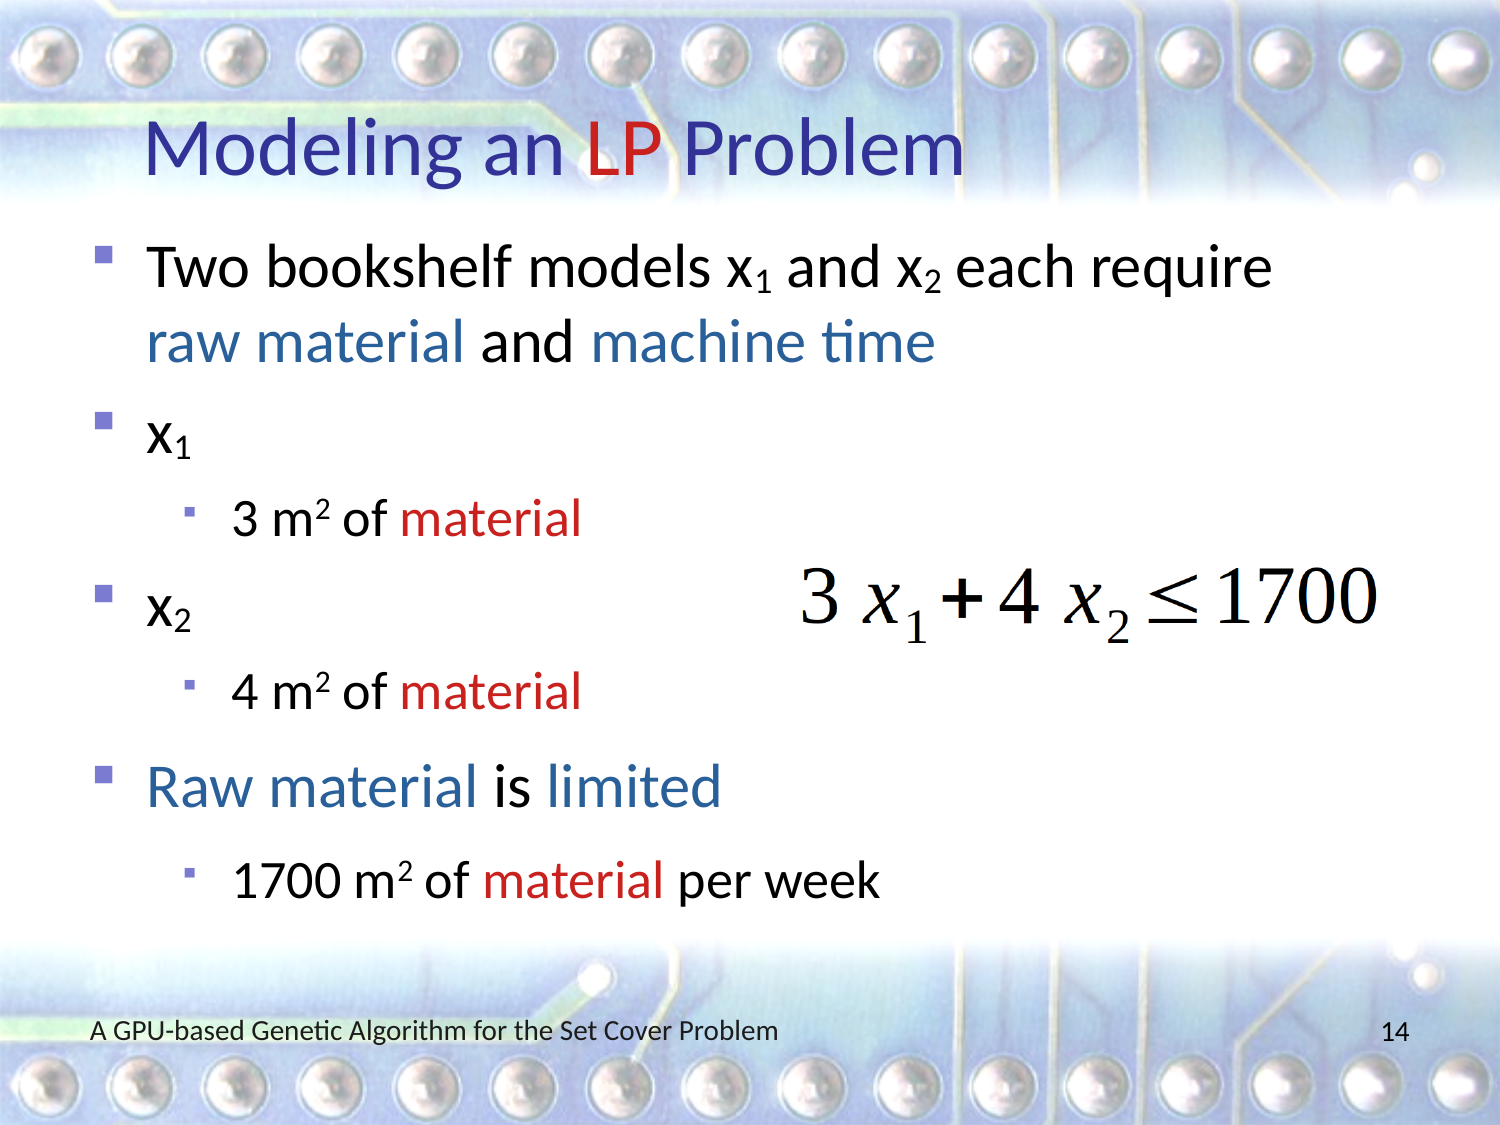

# Modeling an LP Problem
Two bookshelf models x1 and x2 each require
raw material and machine time
x1
3 m2 of material
x2
4 m2 of material
Raw material is limited
1700 m2 of material per week
A GPU-based Genetic Algorithm for the Set Cover Problem
14